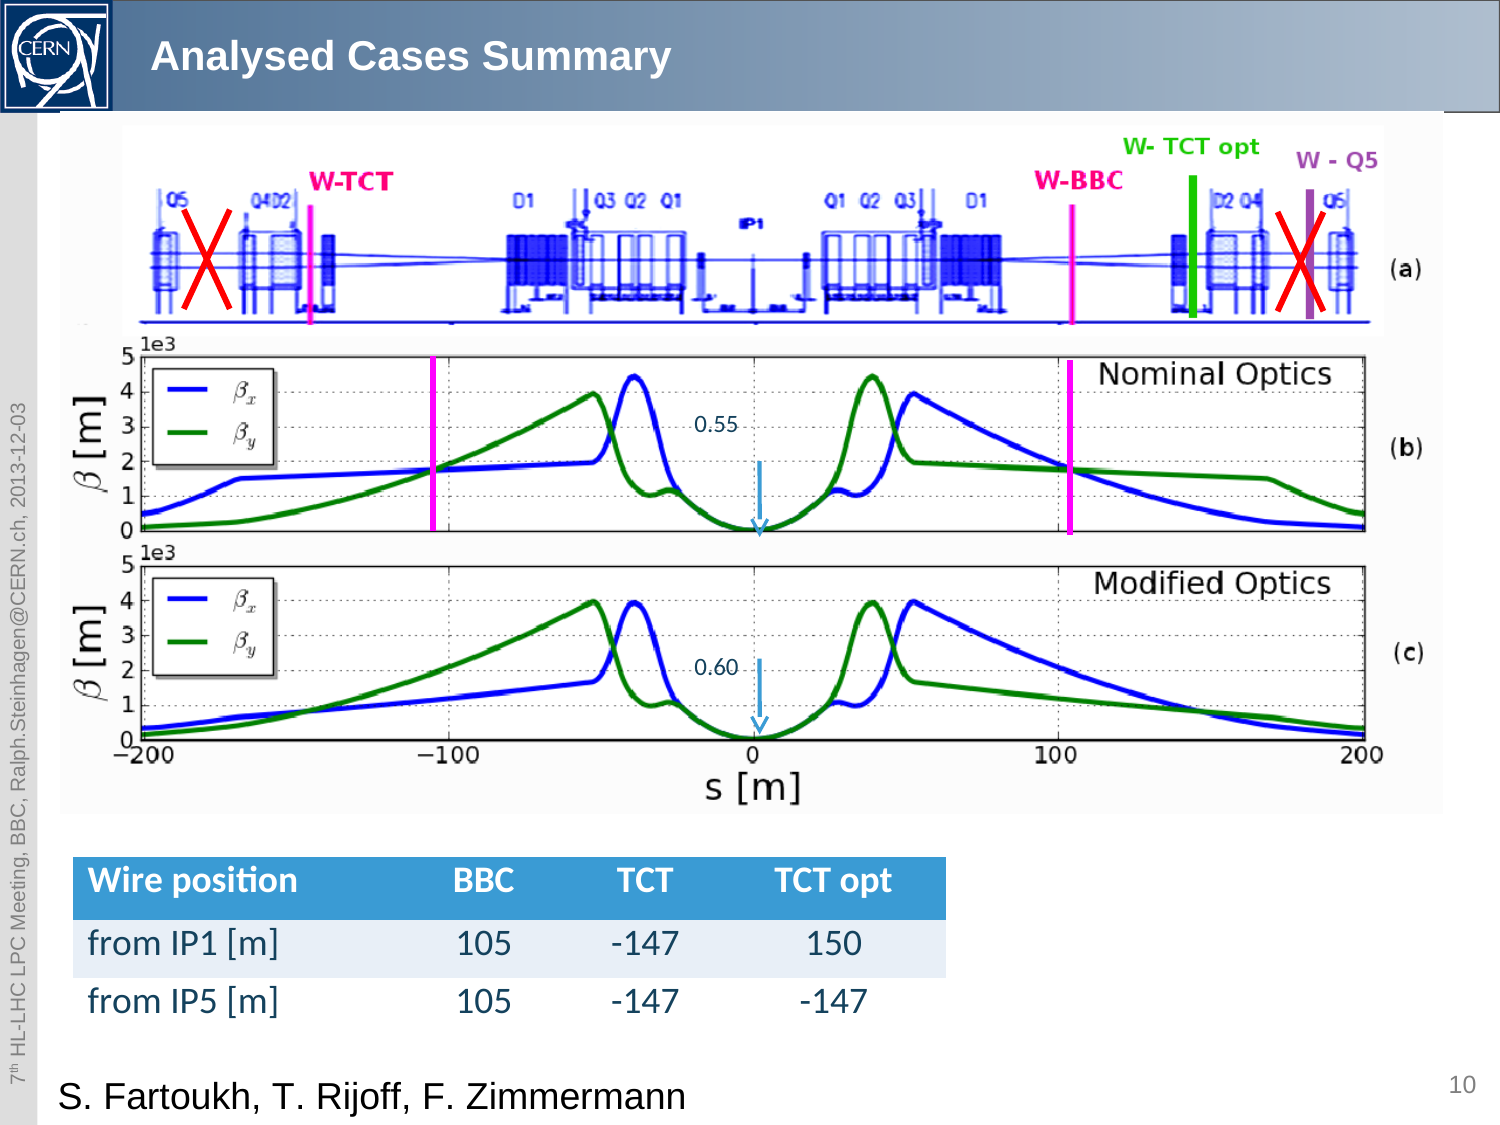

# Analysed Cases Summary
0.55
0.60
| Wire position | BBC | TCT | TCT opt |
| --- | --- | --- | --- |
| from IP1 [m] | 105 | -147 | 150 |
| from IP5 [m] | 105 | -147 | -147 |
S. Fartoukh, T. Rijoff, F. Zimmermann